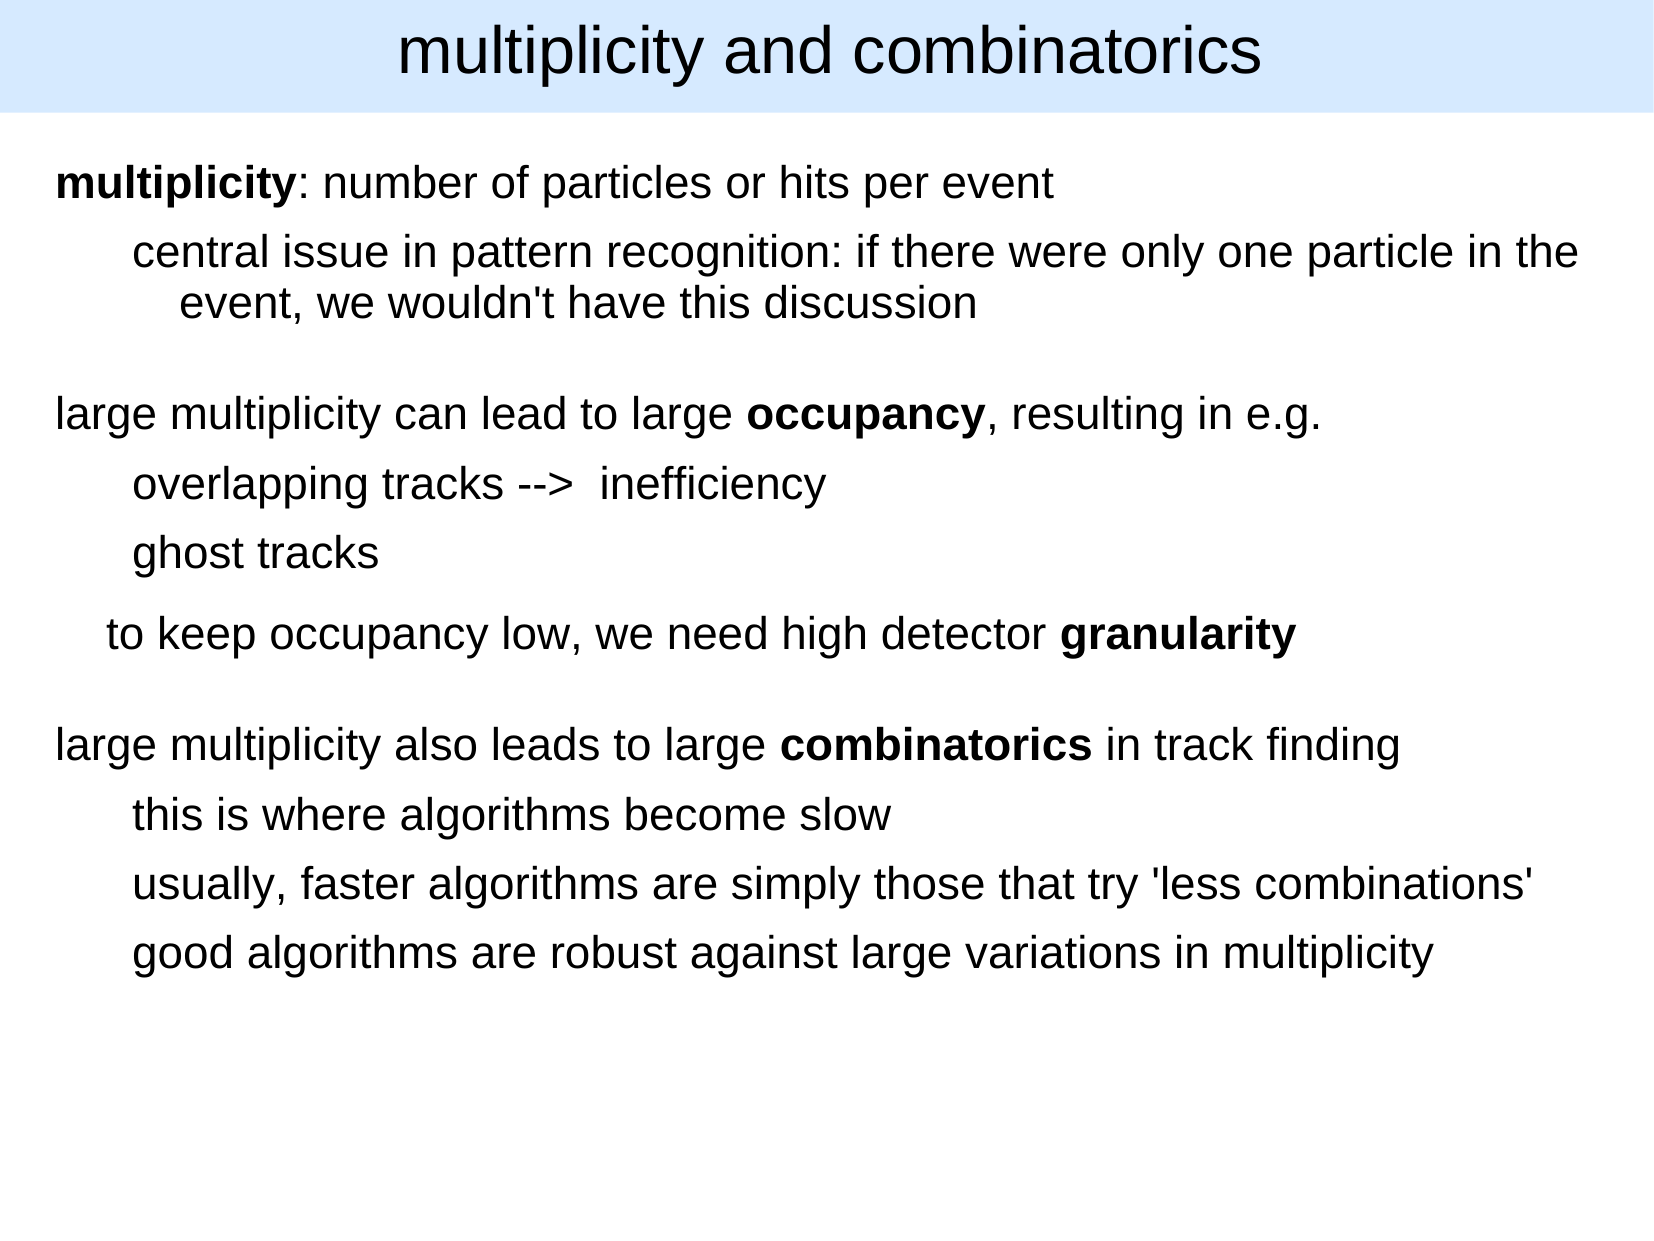

# multiplicity and combinatorics
multiplicity: number of particles or hits per event
central issue in pattern recognition: if there were only one particle in the event, we wouldn't have this discussion
large multiplicity can lead to large occupancy, resulting in e.g.
overlapping tracks --> inefficiency
ghost tracks
 to keep occupancy low, we need high detector granularity
large multiplicity also leads to large combinatorics in track finding
this is where algorithms become slow
usually, faster algorithms are simply those that try 'less combinations'
good algorithms are robust against large variations in multiplicity